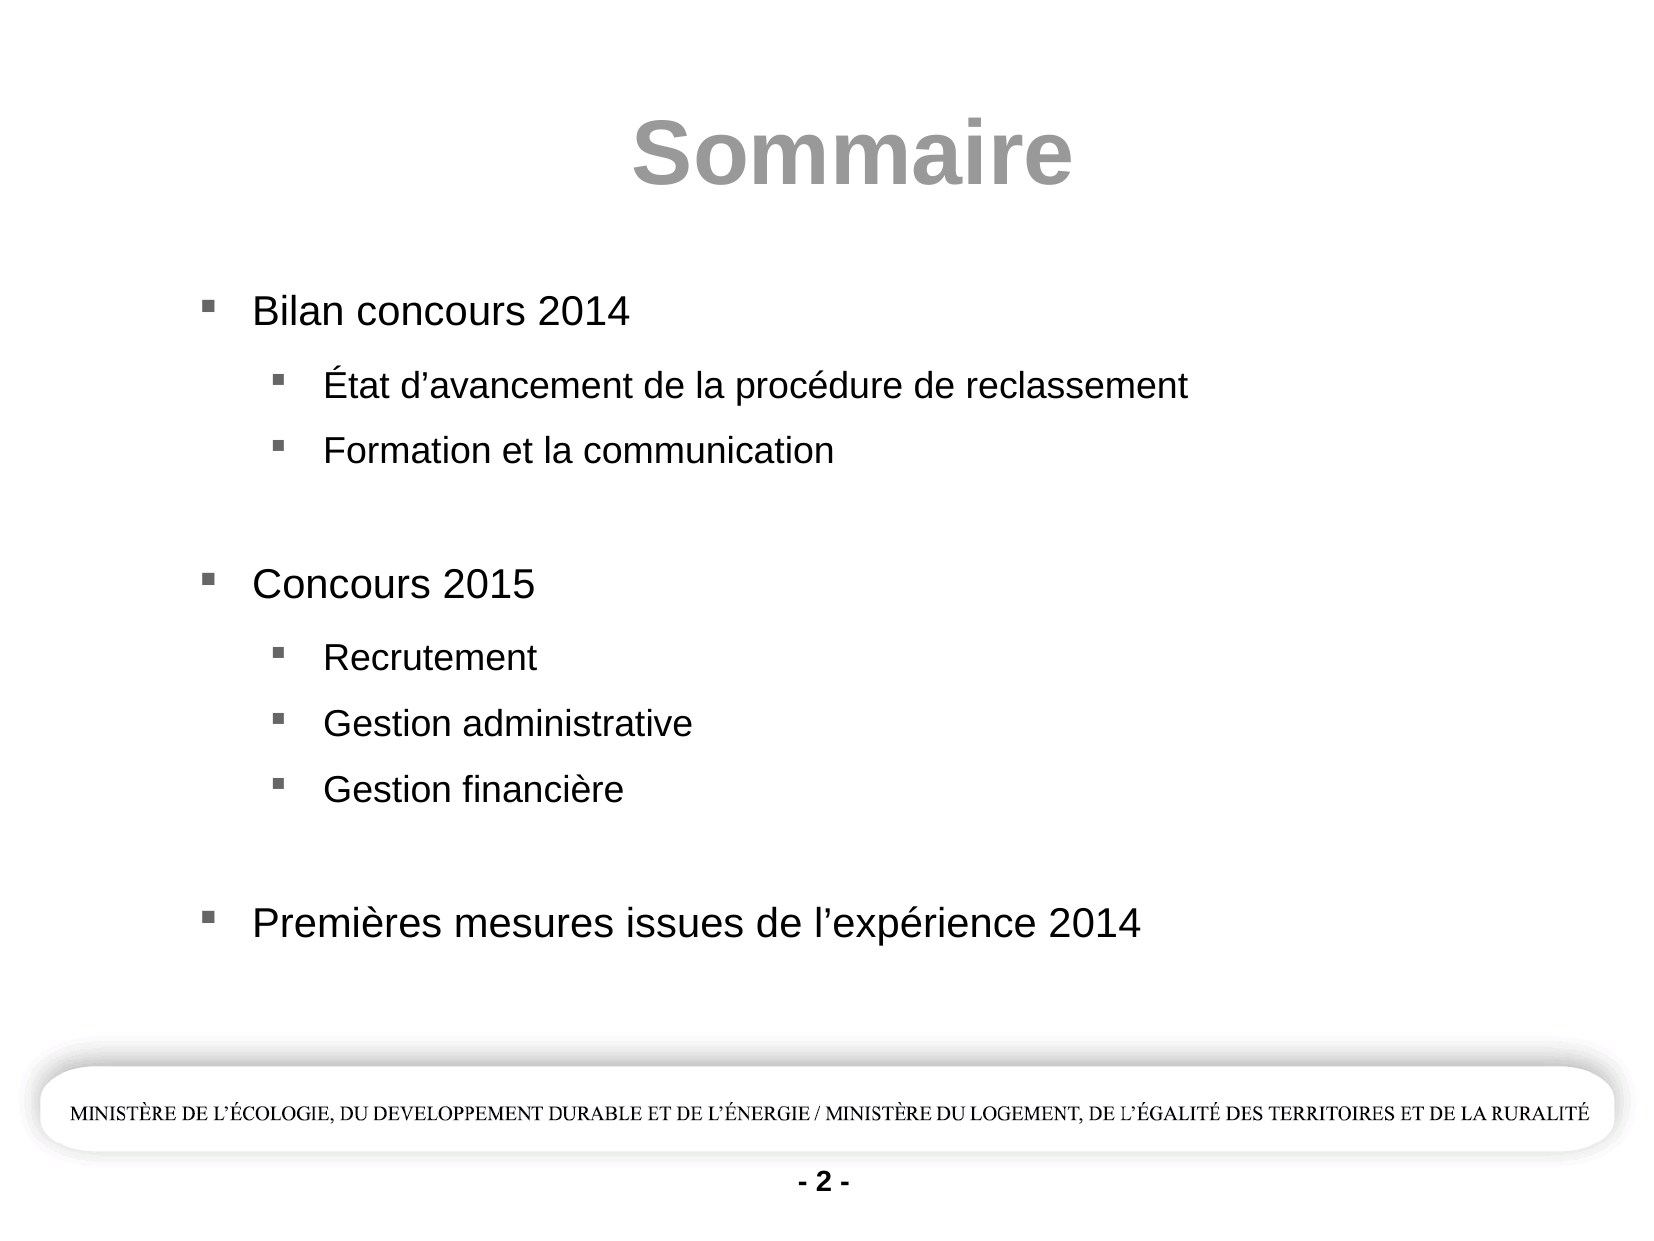

# Sommaire
Bilan concours 2014
État d’avancement de la procédure de reclassement
Formation et la communication
Concours 2015
Recrutement
Gestion administrative
Gestion financière
Premières mesures issues de l’expérience 2014